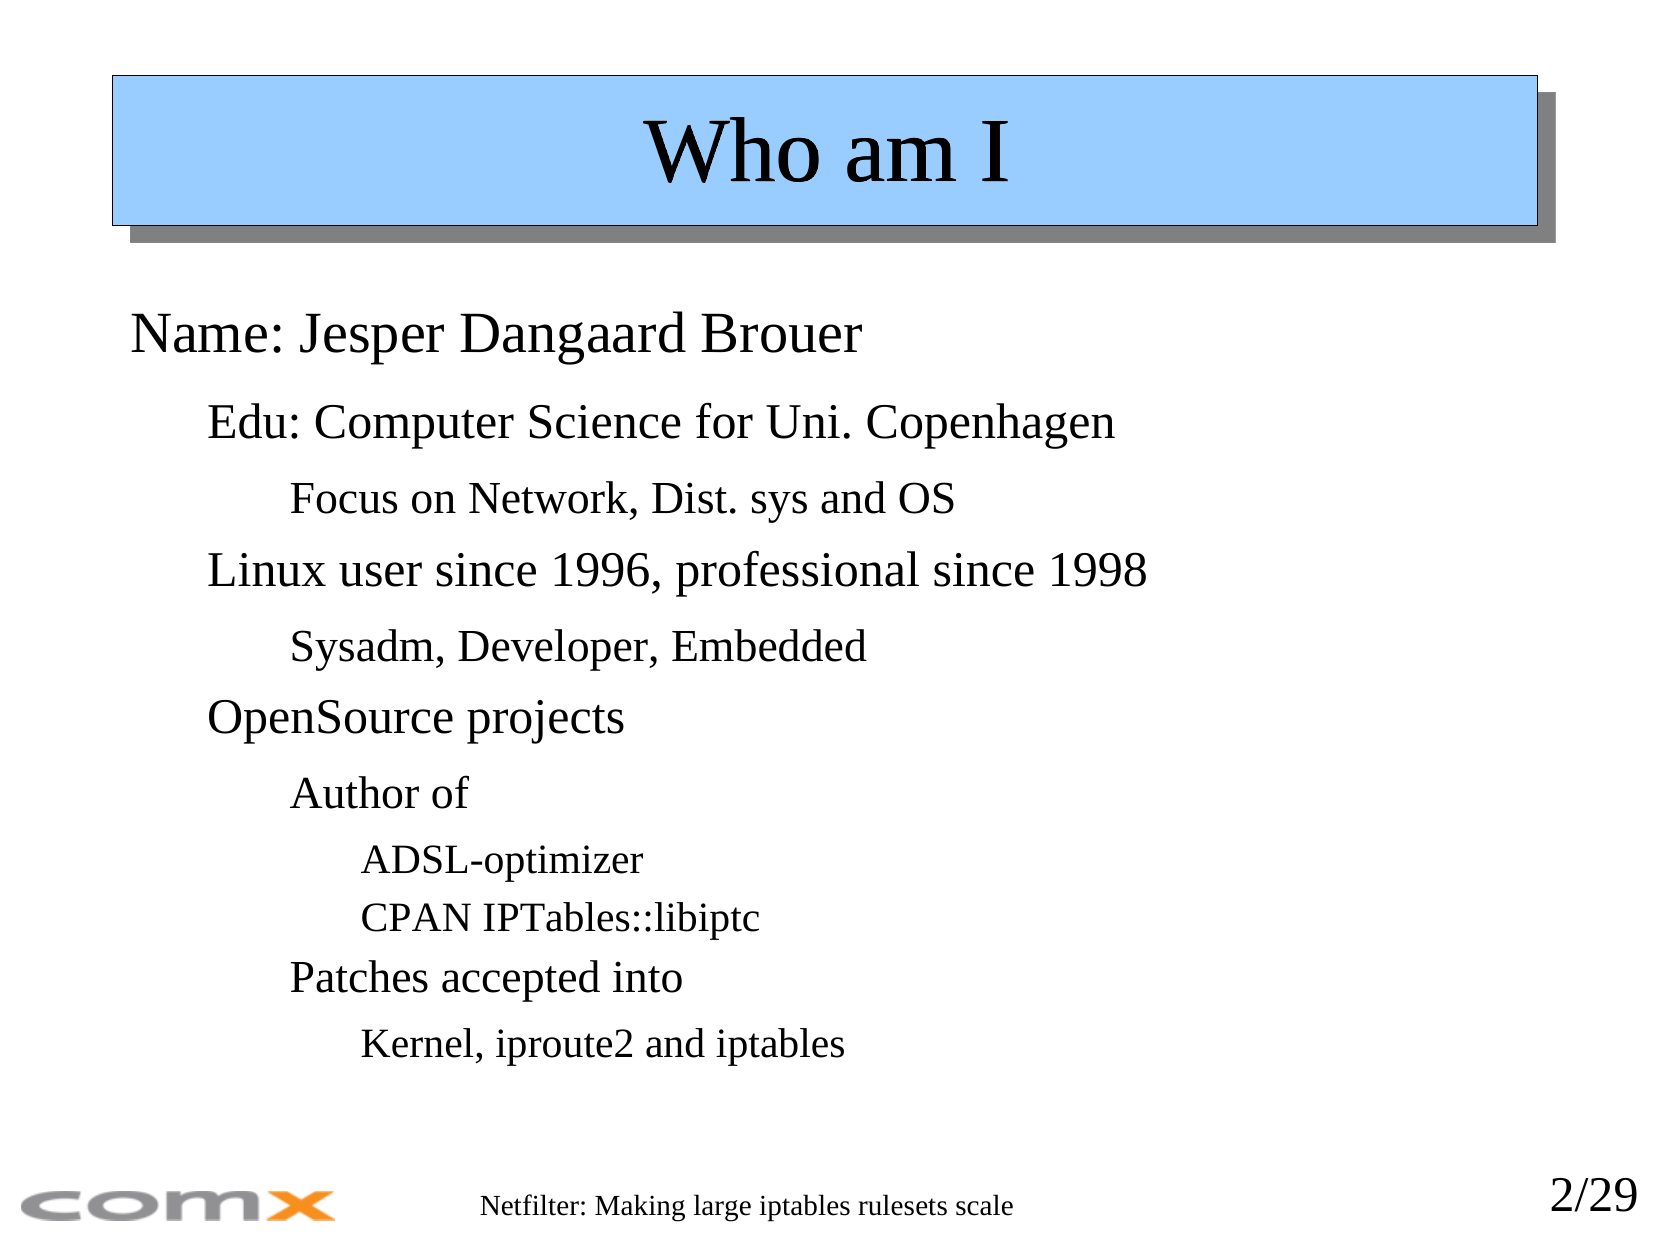

# Who am I
Name: Jesper Dangaard Brouer
Edu: Computer Science for Uni. Copenhagen
Focus on Network, Dist. sys and OS
Linux user since 1996, professional since 1998
Sysadm, Developer, Embedded
OpenSource projects
Author of
ADSL-optimizer
CPAN IPTables::libiptc
Patches accepted into
Kernel, iproute2 and iptables